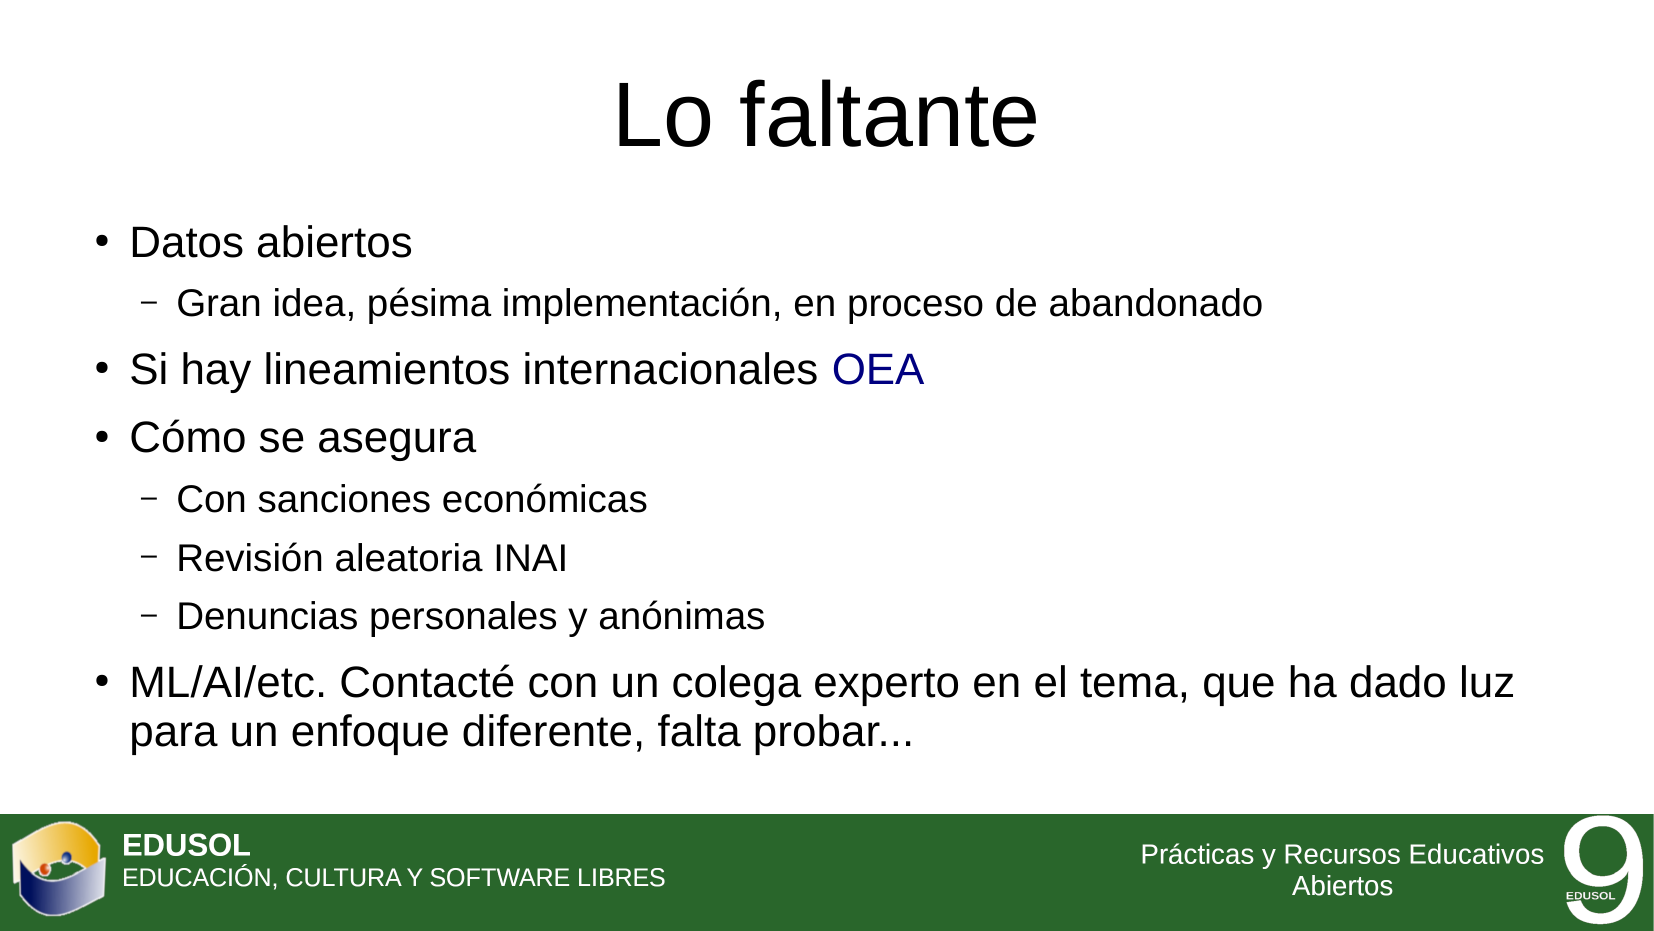

# Lo faltante
Datos abiertos
Gran idea, pésima implementación, en proceso de abandonado
Si hay lineamientos internacionales OEA
Cómo se asegura
Con sanciones económicas
Revisión aleatoria INAI
Denuncias personales y anónimas
ML/AI/etc. Contacté con un colega experto en el tema, que ha dado luz para un enfoque diferente, falta probar...